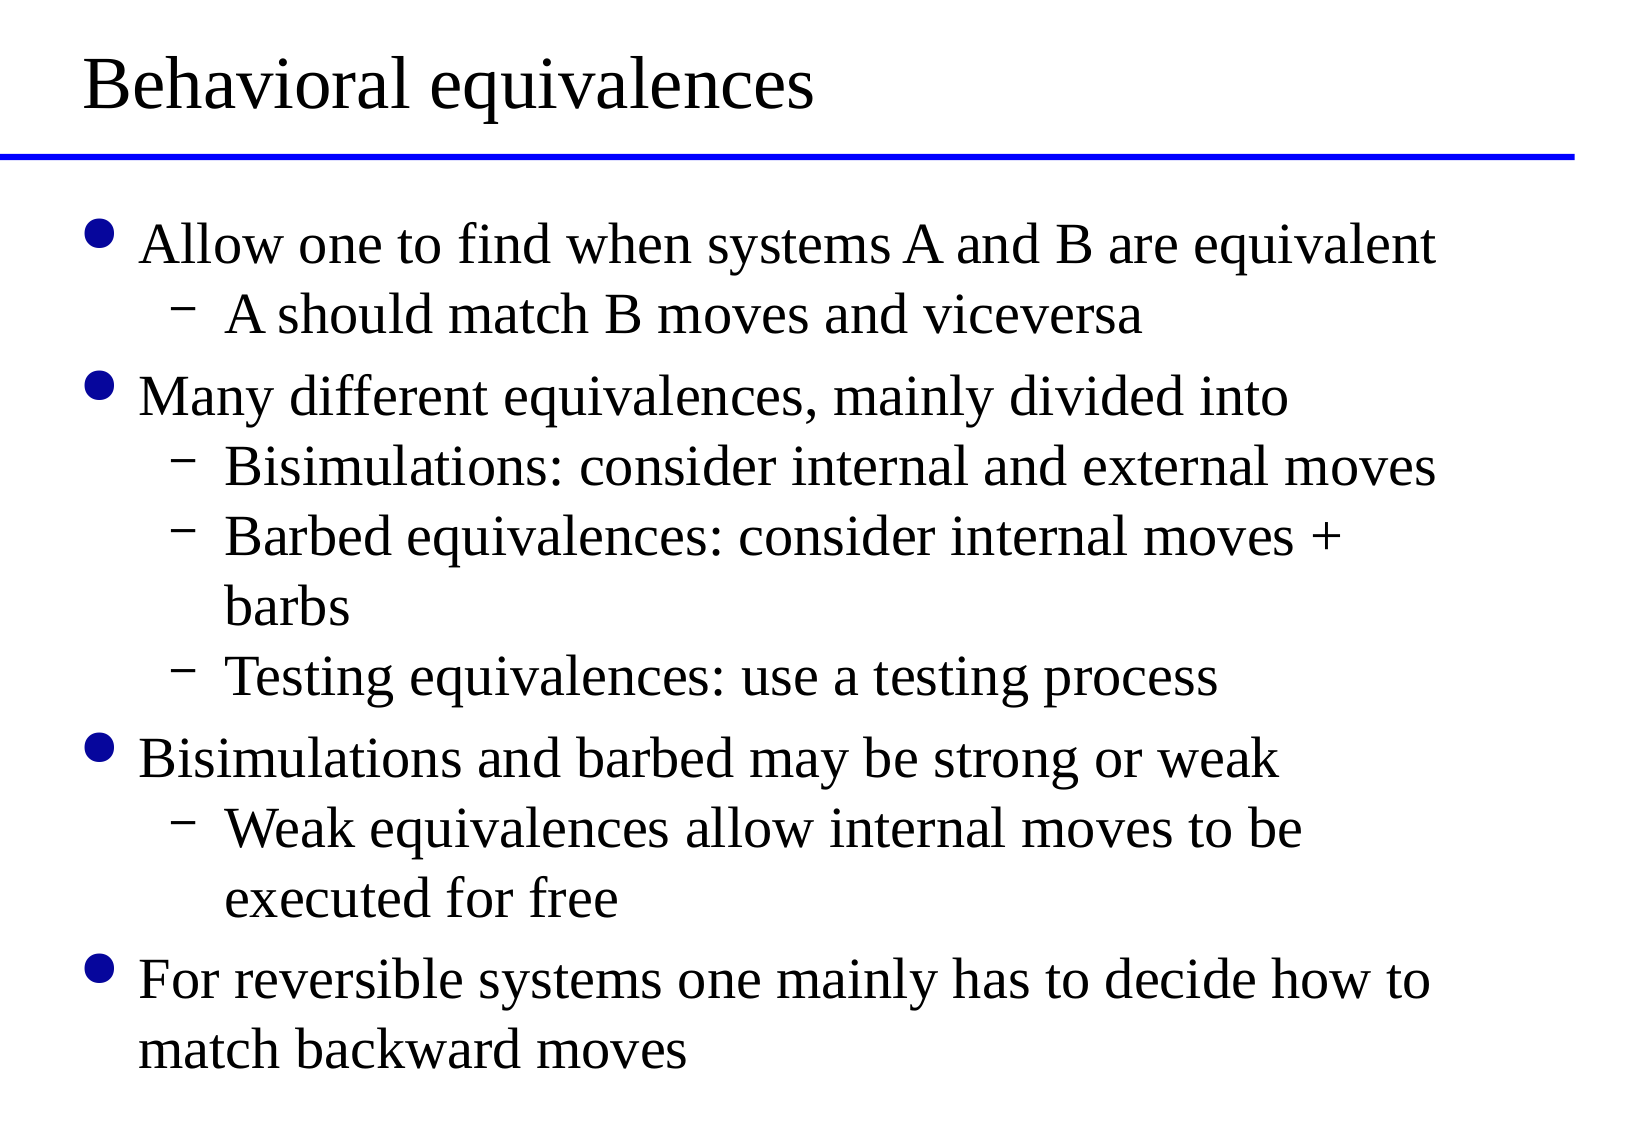

# Behavioral equivalences
Allow one to find when systems A and B are equivalent
A should match B moves and viceversa
Many different equivalences, mainly divided into
Bisimulations: consider internal and external moves
Barbed equivalences: consider internal moves + barbs
Testing equivalences: use a testing process
Bisimulations and barbed may be strong or weak
Weak equivalences allow internal moves to be executed for free
For reversible systems one mainly has to decide how to match backward moves